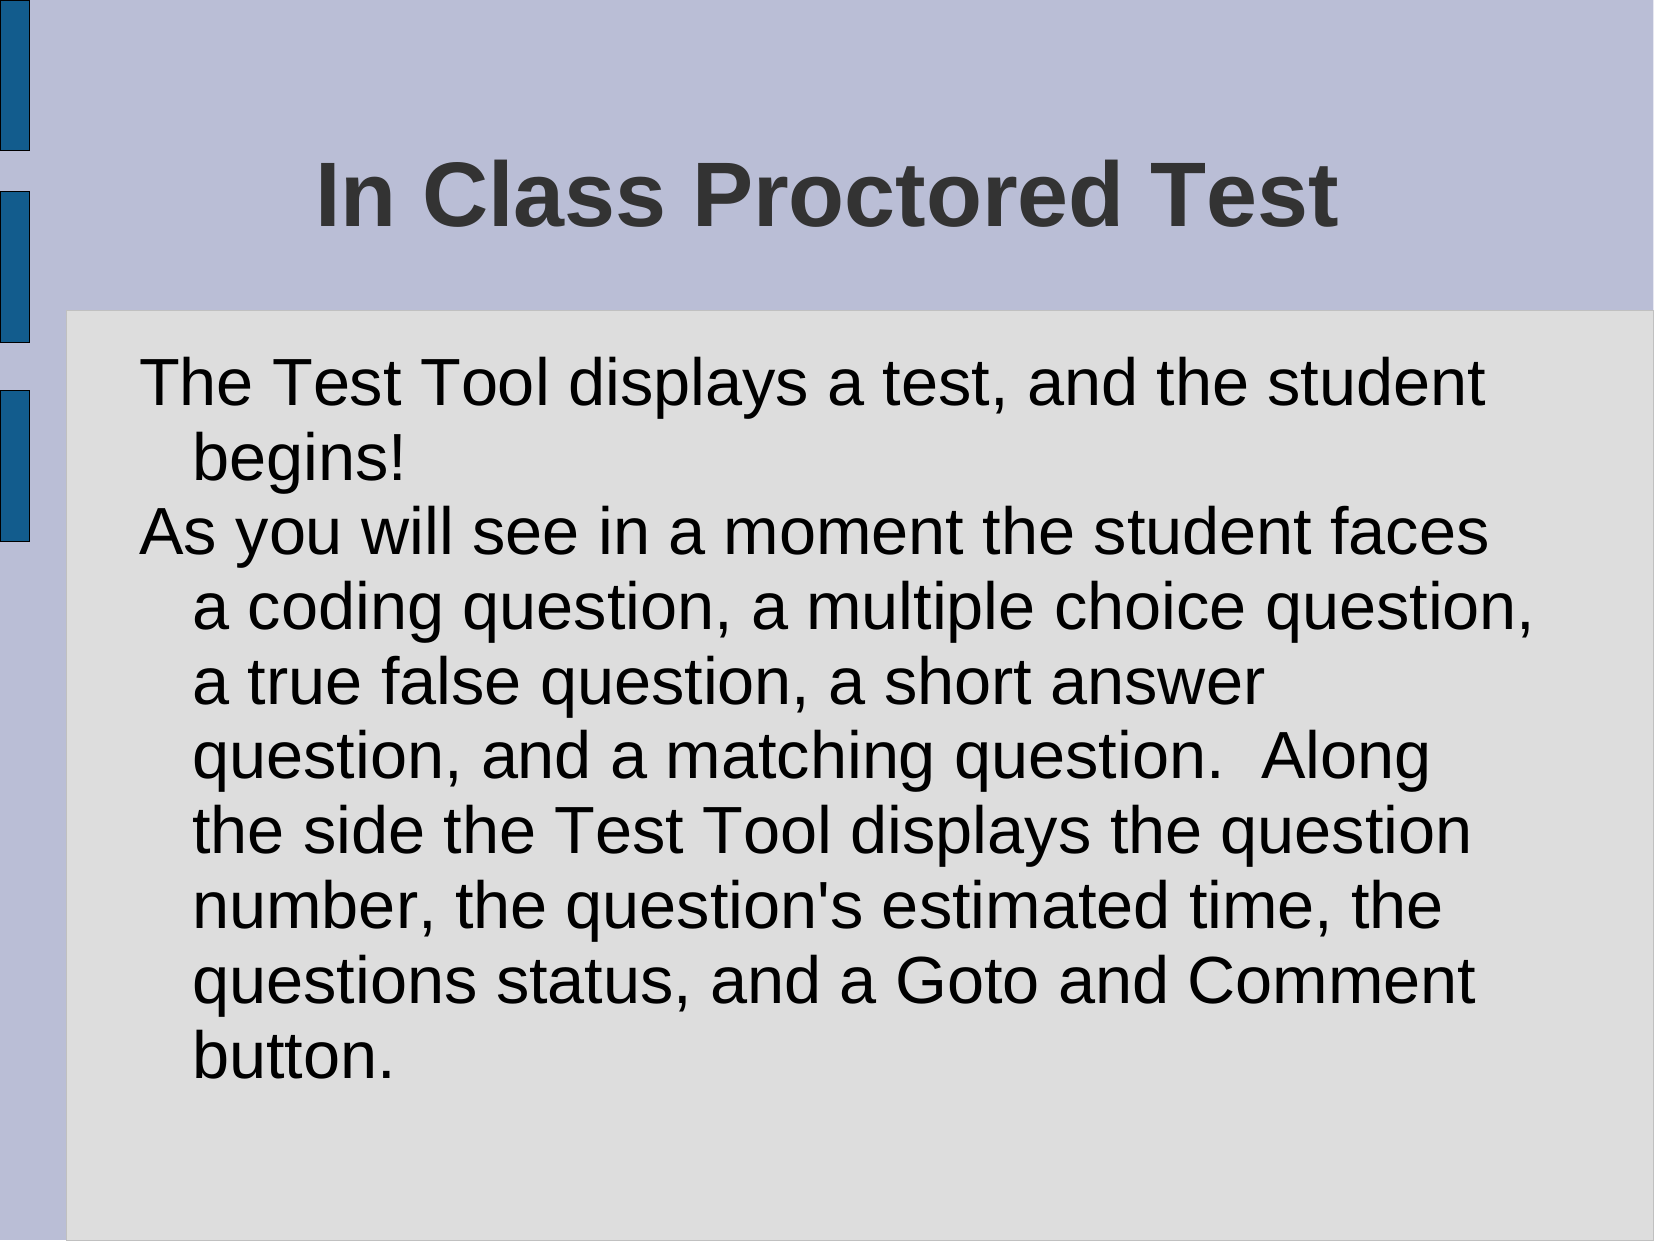

# In Class Proctored Test
The Test Tool displays a test, and the student begins!
As you will see in a moment the student faces a coding question, a multiple choice question, a true false question, a short answer question, and a matching question. Along the side the Test Tool displays the question number, the question's estimated time, the questions status, and a Goto and Comment button.